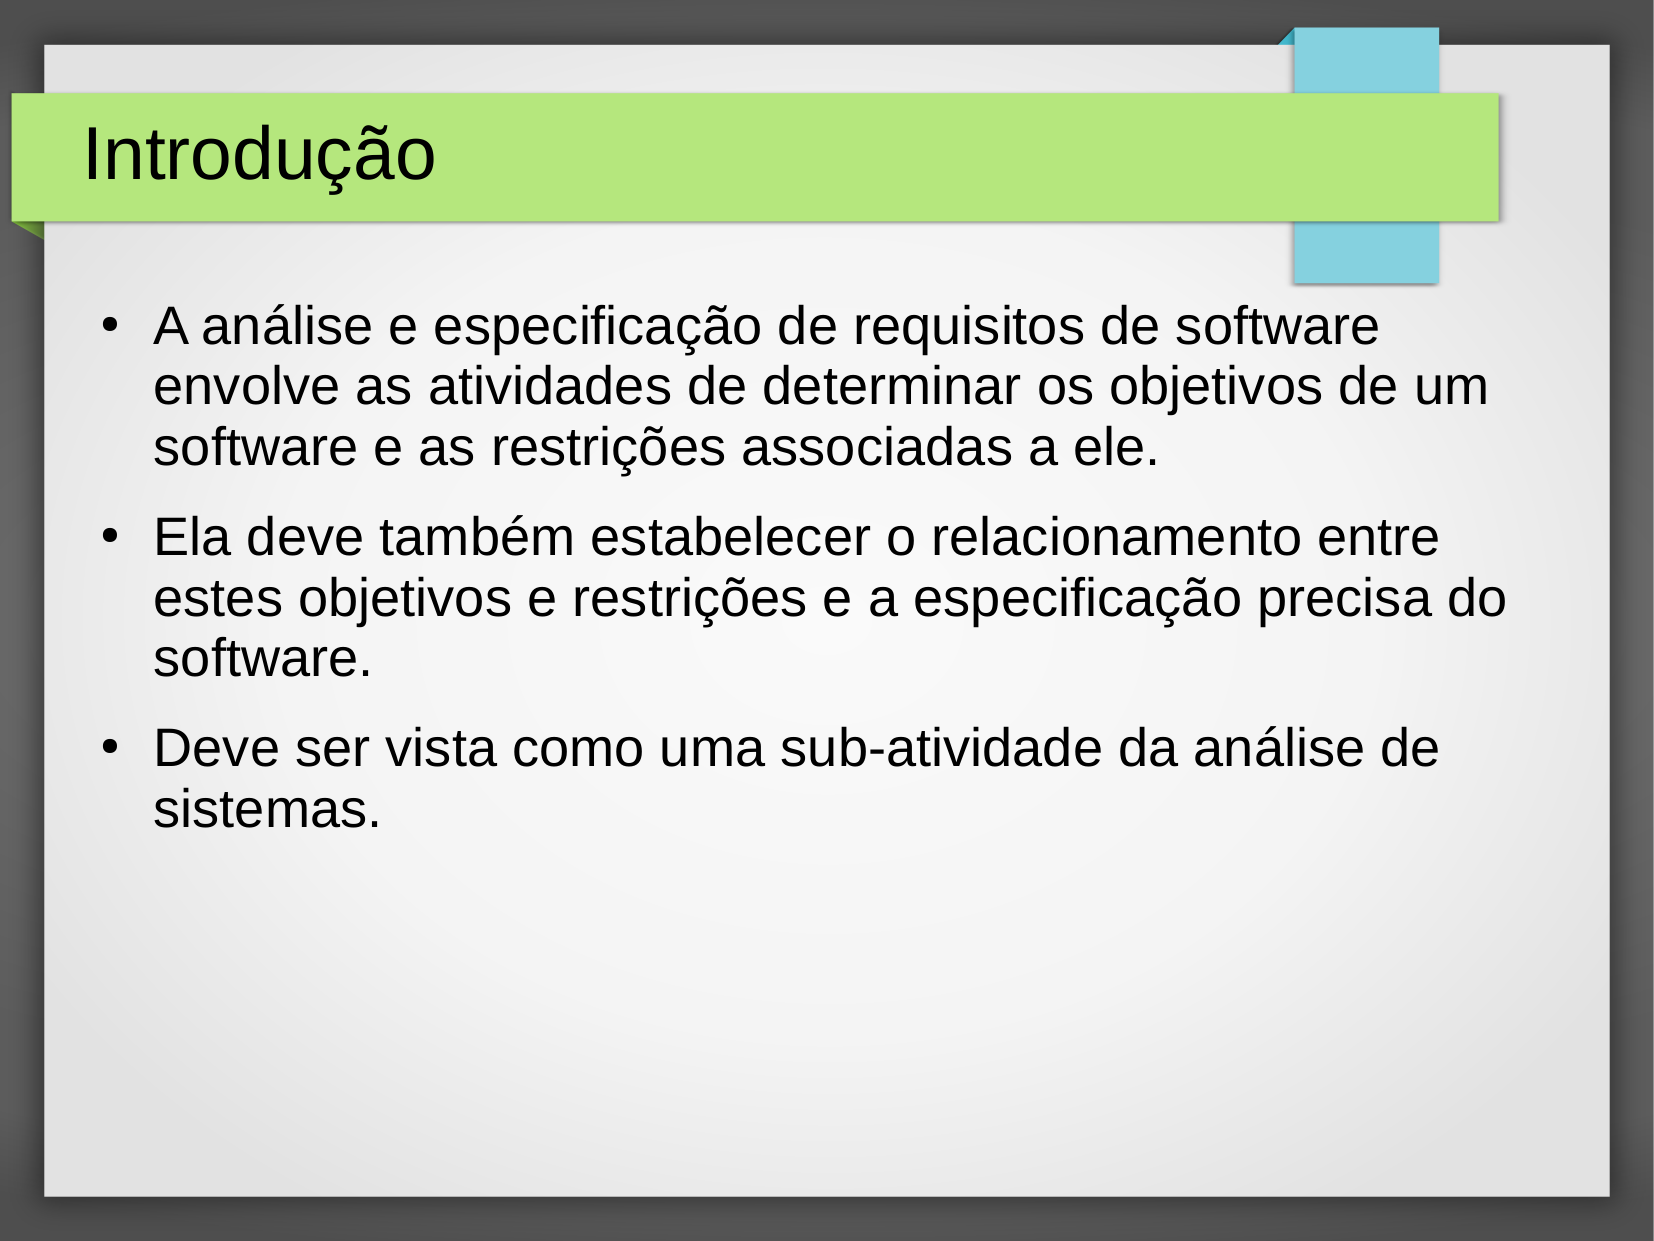

# Introdução
A análise e especificação de requisitos de software envolve as atividades de determinar os objetivos de um software e as restrições associadas a ele.
Ela deve também estabelecer o relacionamento entre estes objetivos e restrições e a especificação precisa do software.
Deve ser vista como uma sub-atividade da análise de sistemas.